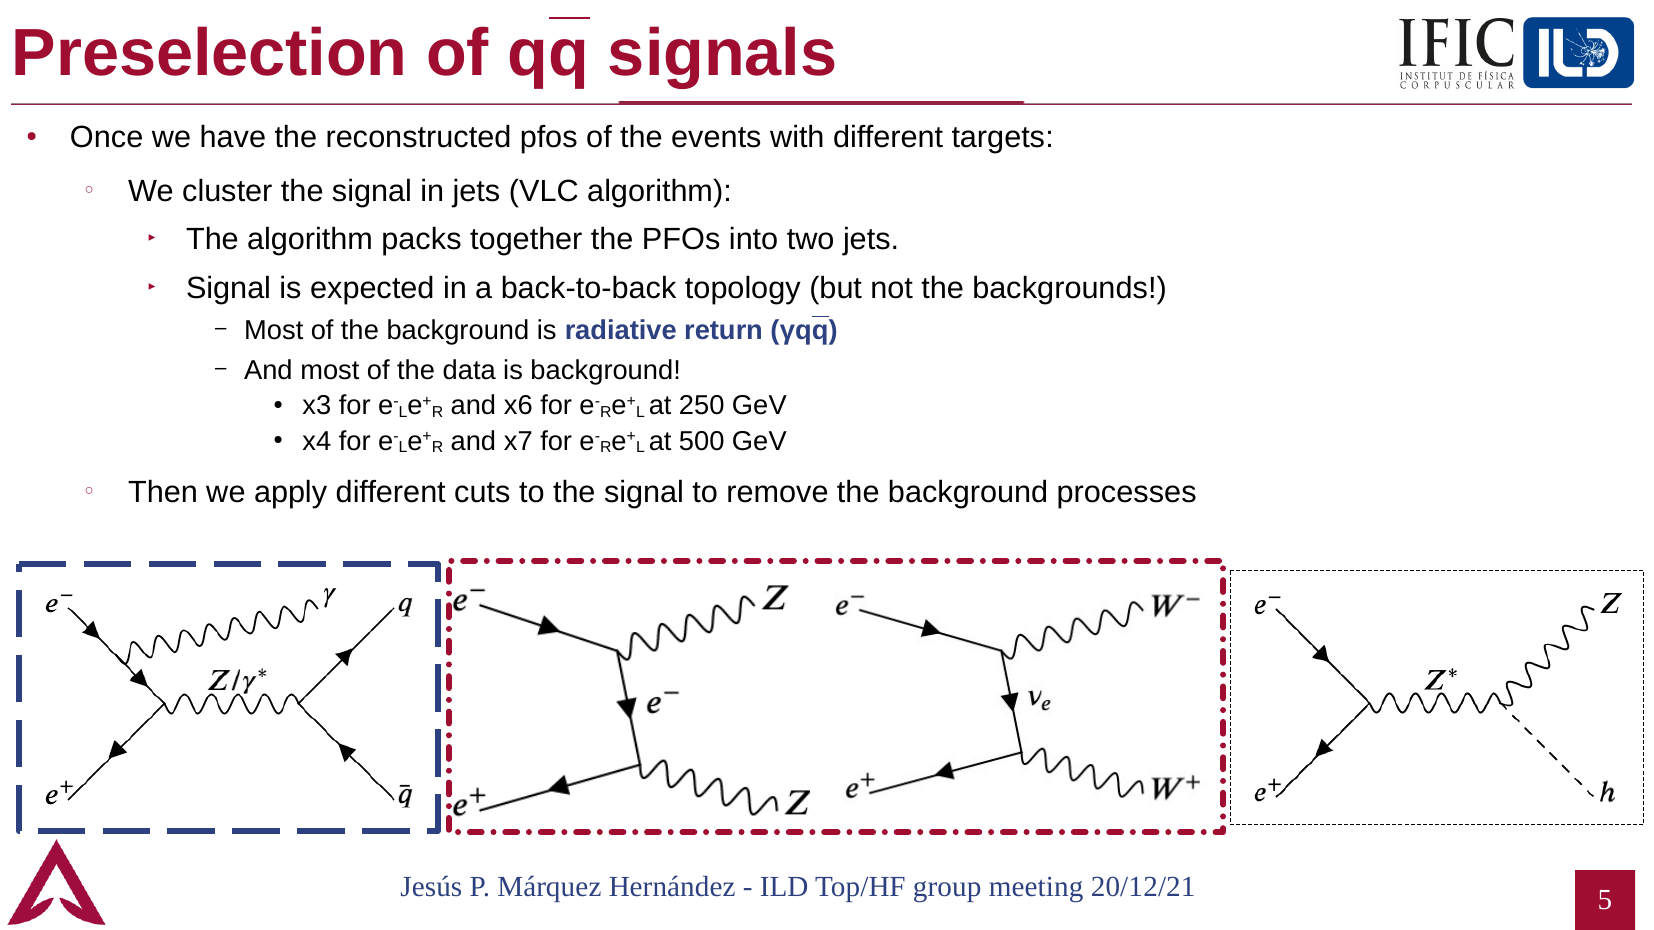

# Preselection of qq signals
Once we have the reconstructed pfos of the events with different targets:
We cluster the signal in jets (VLC algorithm):
The algorithm packs together the PFOs into two jets.
Signal is expected in a back-to-back topology (but not the backgrounds!)
Most of the background is radiative return (γqq)
And most of the data is background!
x3 for e-Le+R and x6 for e-Re+L at 250 GeV
x4 for e-Le+R and x7 for e-Re+L at 500 GeV
Then we apply different cuts to the signal to remove the background processes
5